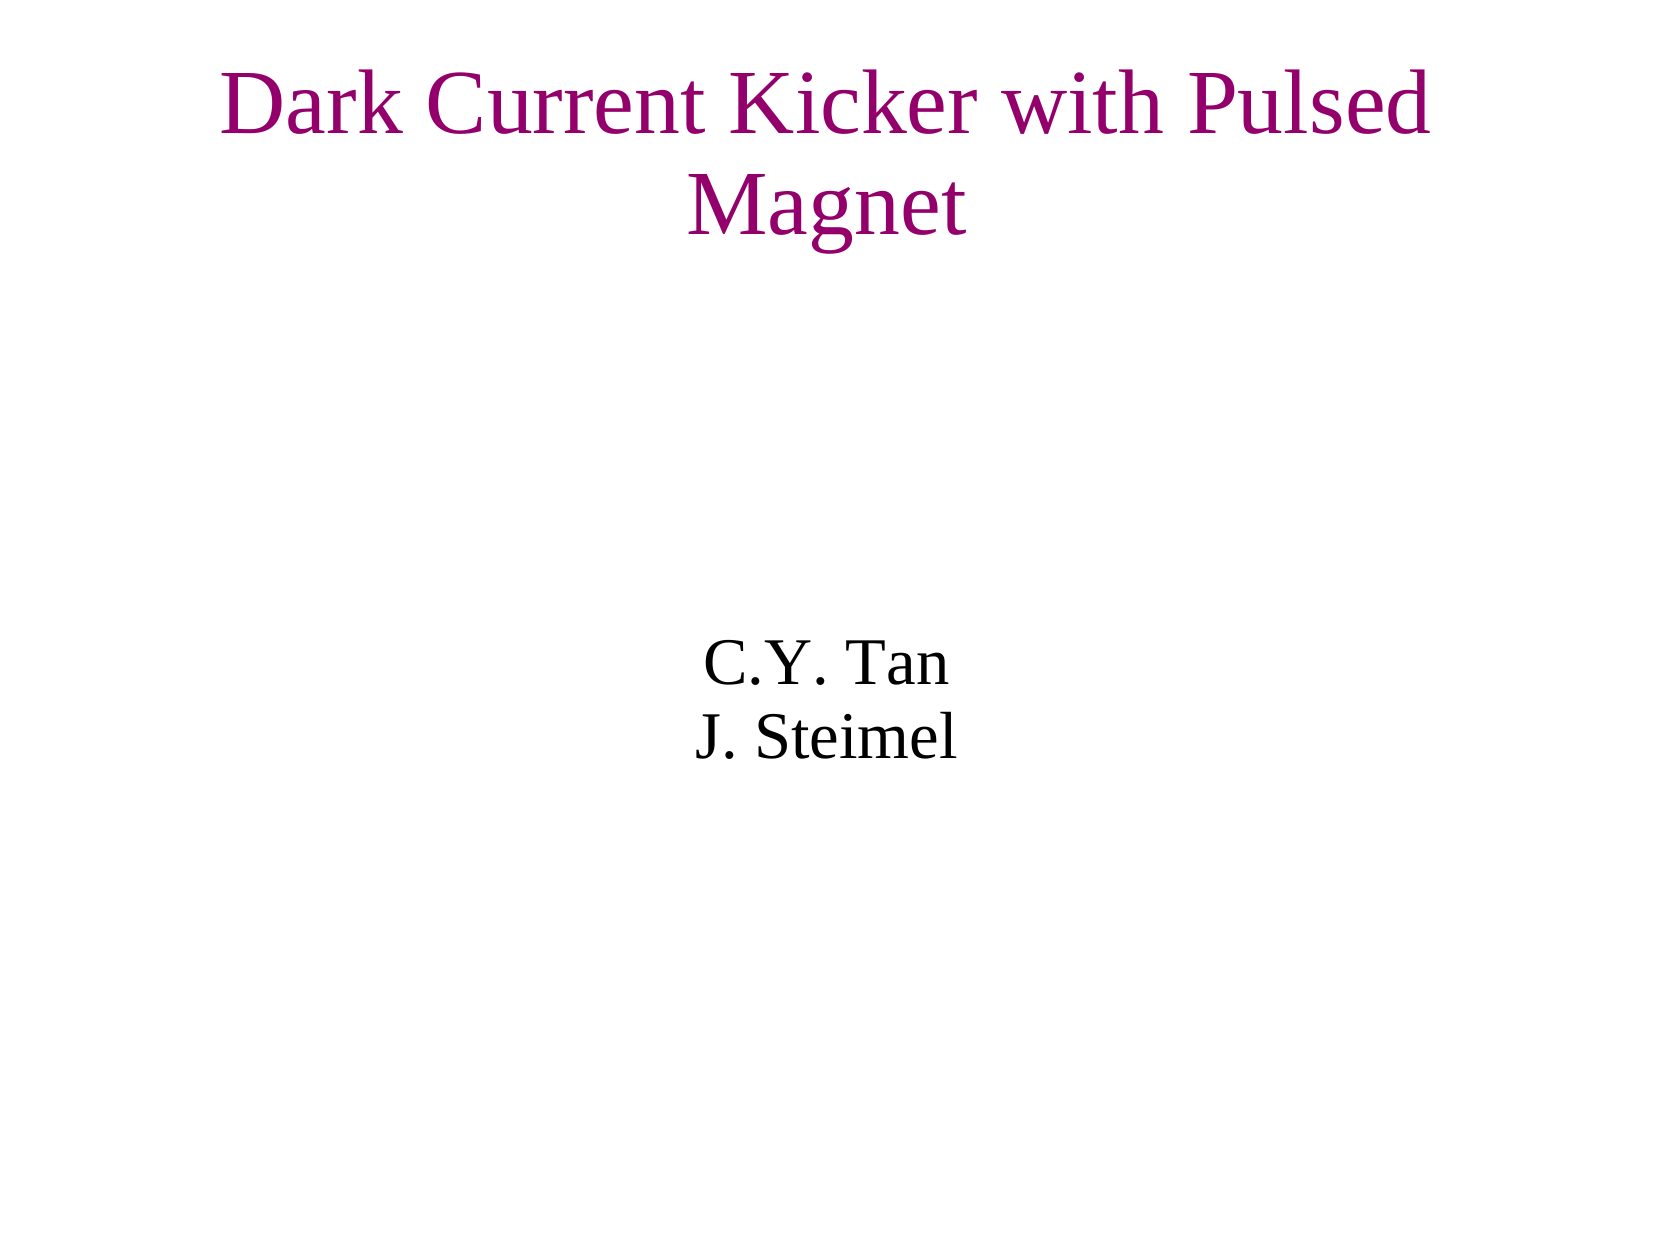

# Dark Current Kicker with Pulsed Magnet
C.Y. Tan
J. Steimel